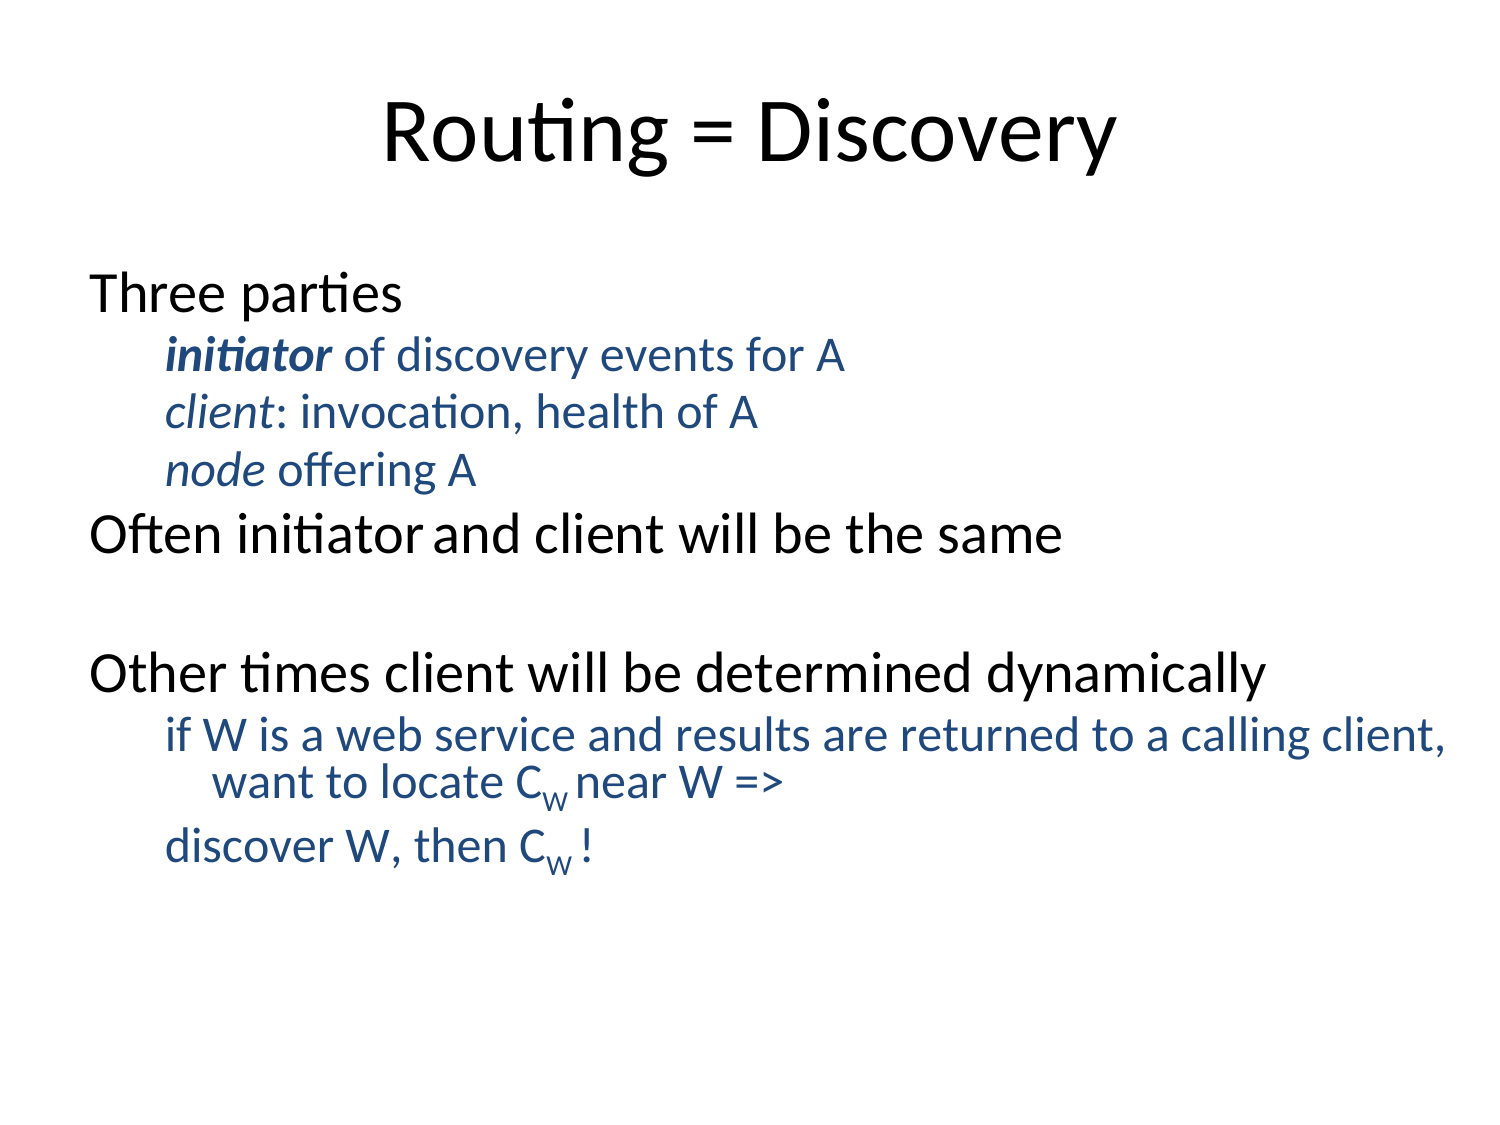

# Routing = Discovery
Three parties
initiator of discovery events for A
client: invocation, health of A
node offering A
Often initiator and client will be the same
Other times client will be determined dynamically
if W is a web service and results are returned to a calling client, want to locate CW near W =>
discover W, then CW !